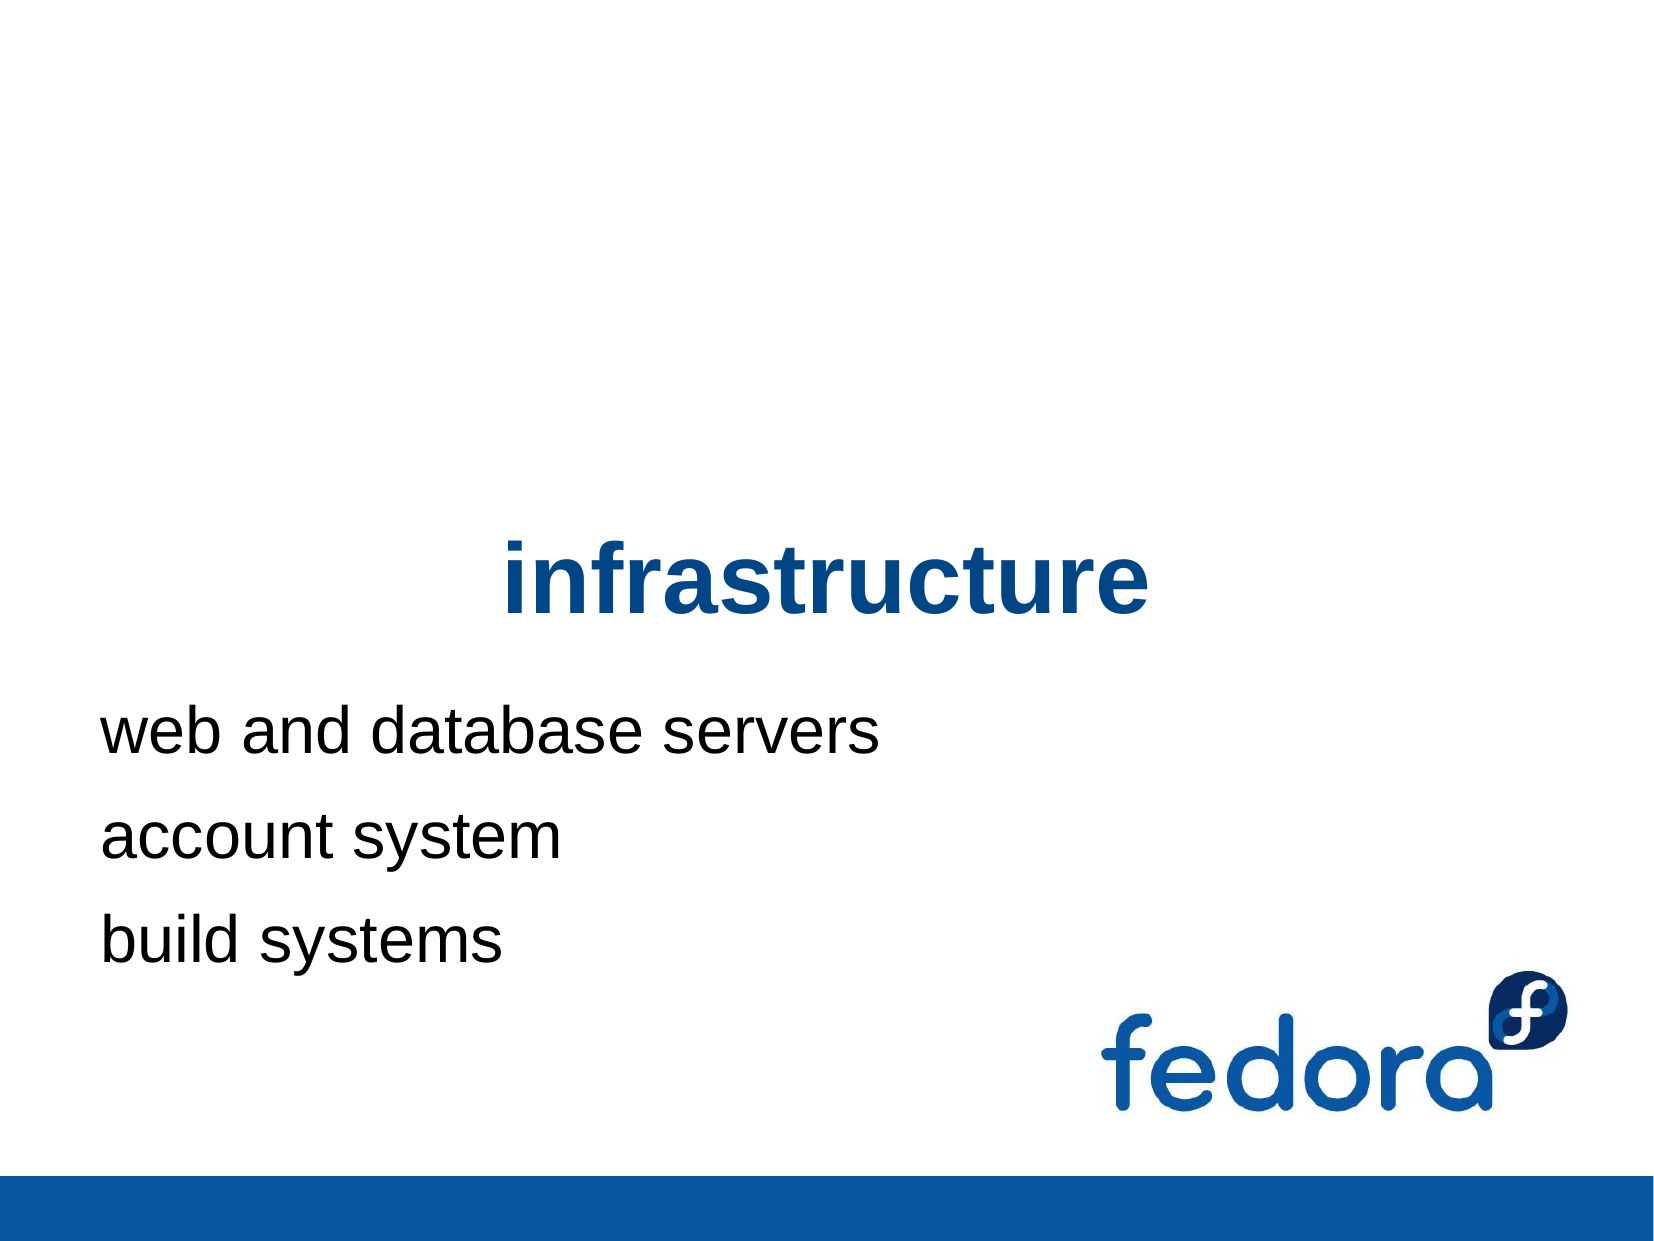

# infrastructure
web and database servers
account system
build systems